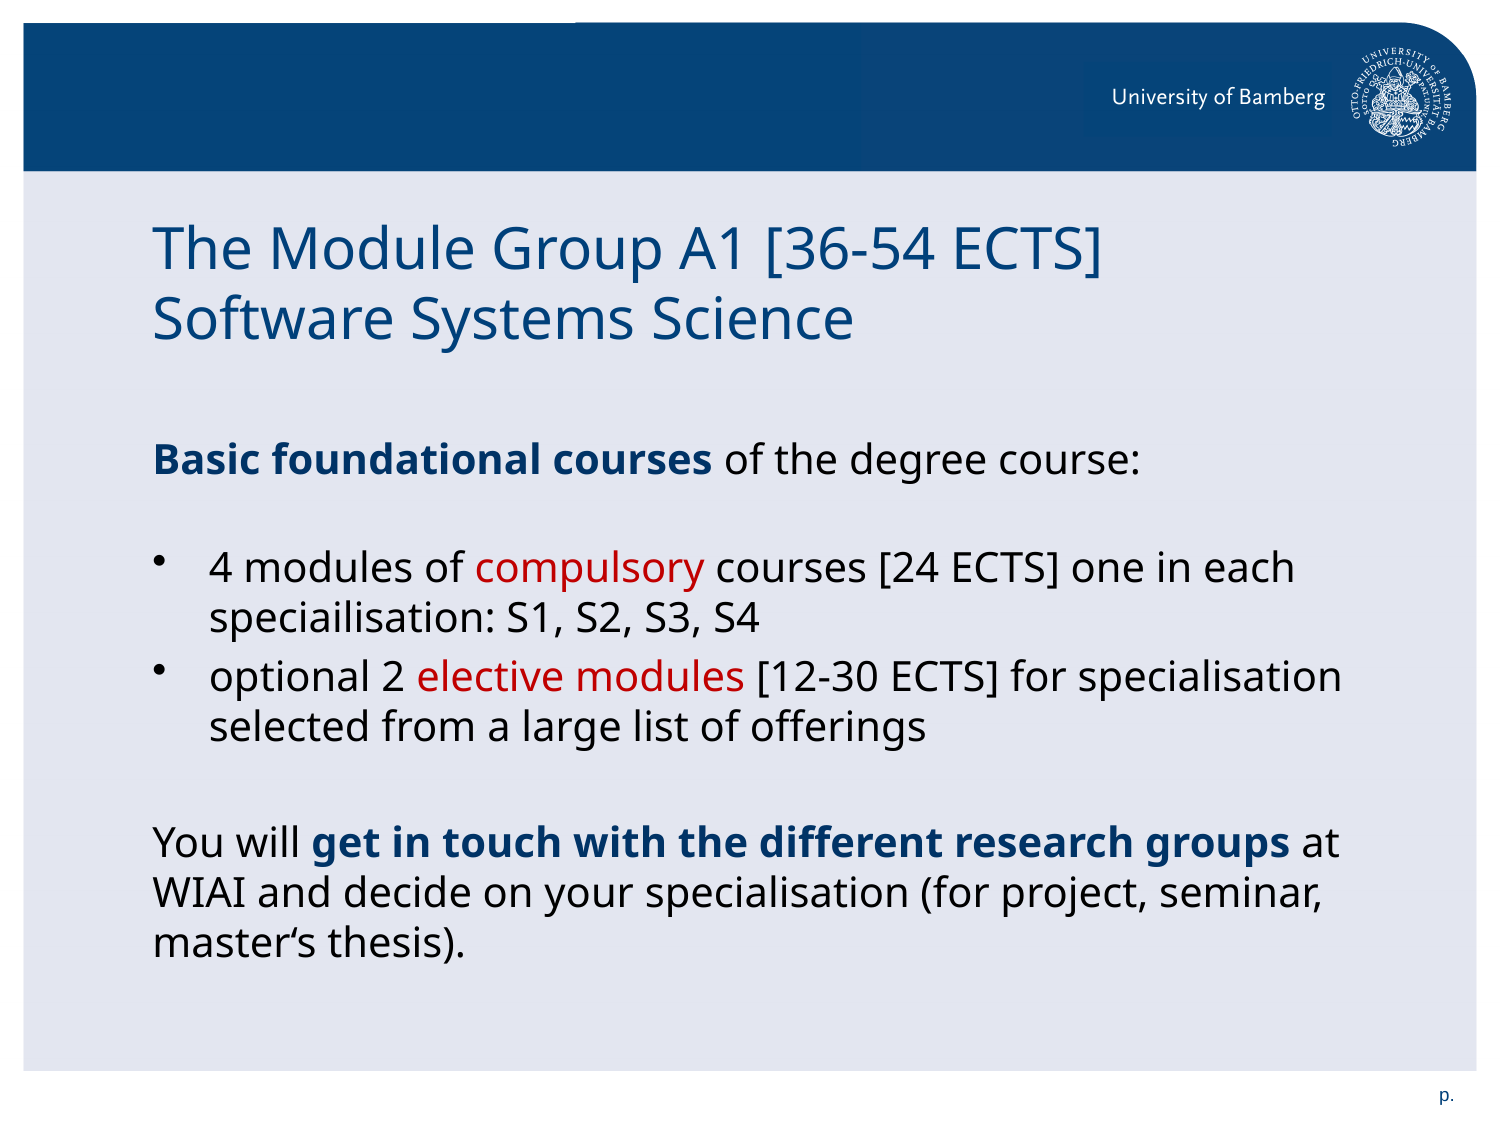

# The Module Group A1 [36-54 ECTS] Software Systems Science
Basic foundational courses of the degree course:
4 modules of compulsory courses [24 ECTS] one in each speciailisation: S1, S2, S3, S4
optional 2 elective modules [12-30 ECTS] for specialisation selected from a large list of offerings
You will get in touch with the different research groups at WIAI and decide on your specialisation (for project, seminar, master‘s thesis).